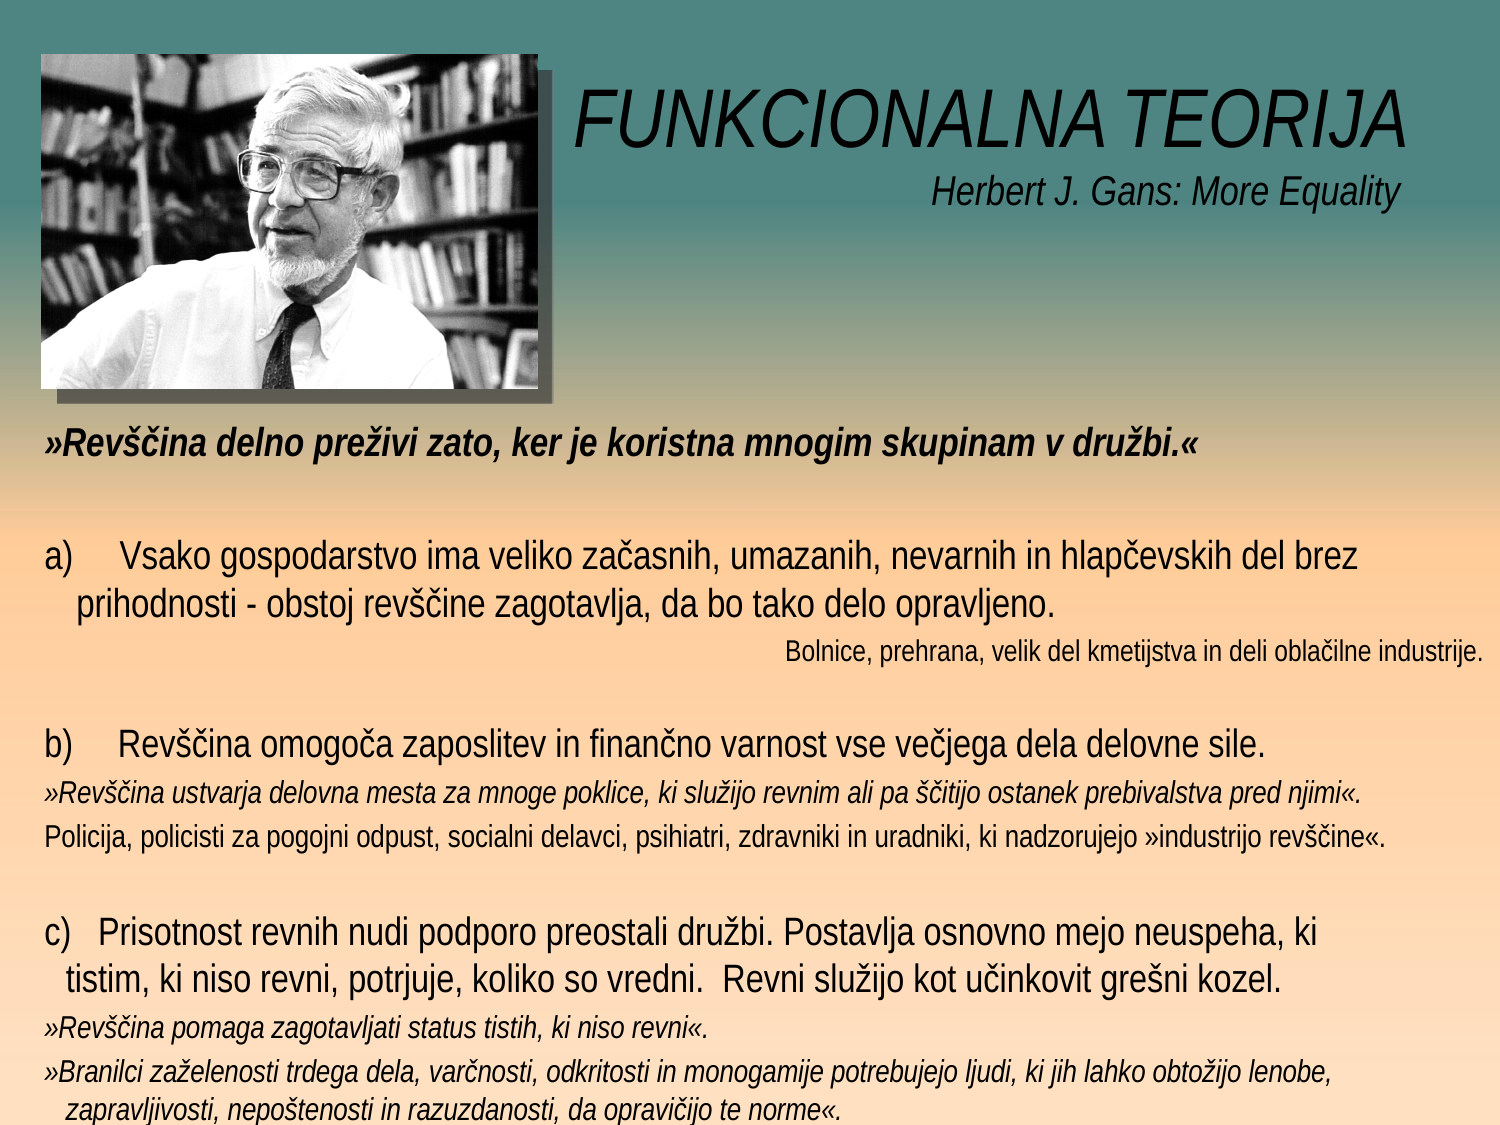

# FUNKCIONALNA TEORIJA Herbert J. Gans: More Equality
»Revščina delno preživi zato, ker je koristna mnogim skupinam v družbi.«
a) Vsako gospodarstvo ima veliko začasnih, umazanih, nevarnih in hlapčevskih del brez prihodnosti - obstoj revščine zagotavlja, da bo tako delo opravljeno.
Bolnice, prehrana, velik del kmetijstva in deli oblačilne industrije.
b) Revščina omogoča zaposlitev in finančno varnost vse večjega dela delovne sile.
»Revščina ustvarja delovna mesta za mnoge poklice, ki služijo revnim ali pa ščitijo ostanek prebivalstva pred njimi«.
Policija, policisti za pogojni odpust, socialni delavci, psihiatri, zdravniki in uradniki, ki nadzorujejo »industrijo revščine«.
c) Prisotnost revnih nudi podporo preostali družbi. Postavlja osnovno mejo neuspeha, ki tistim, ki niso revni, potrjuje, koliko so vredni. Revni služijo kot učinkovit grešni kozel.
»Revščina pomaga zagotavljati status tistih, ki niso revni«.
»Branilci zaželenosti trdega dela, varčnosti, odkritosti in monogamije potrebujejo ljudi, ki jih lahko obtožijo lenobe, zapravljivosti, nepoštenosti in razuzdanosti, da opravičijo te norme«.